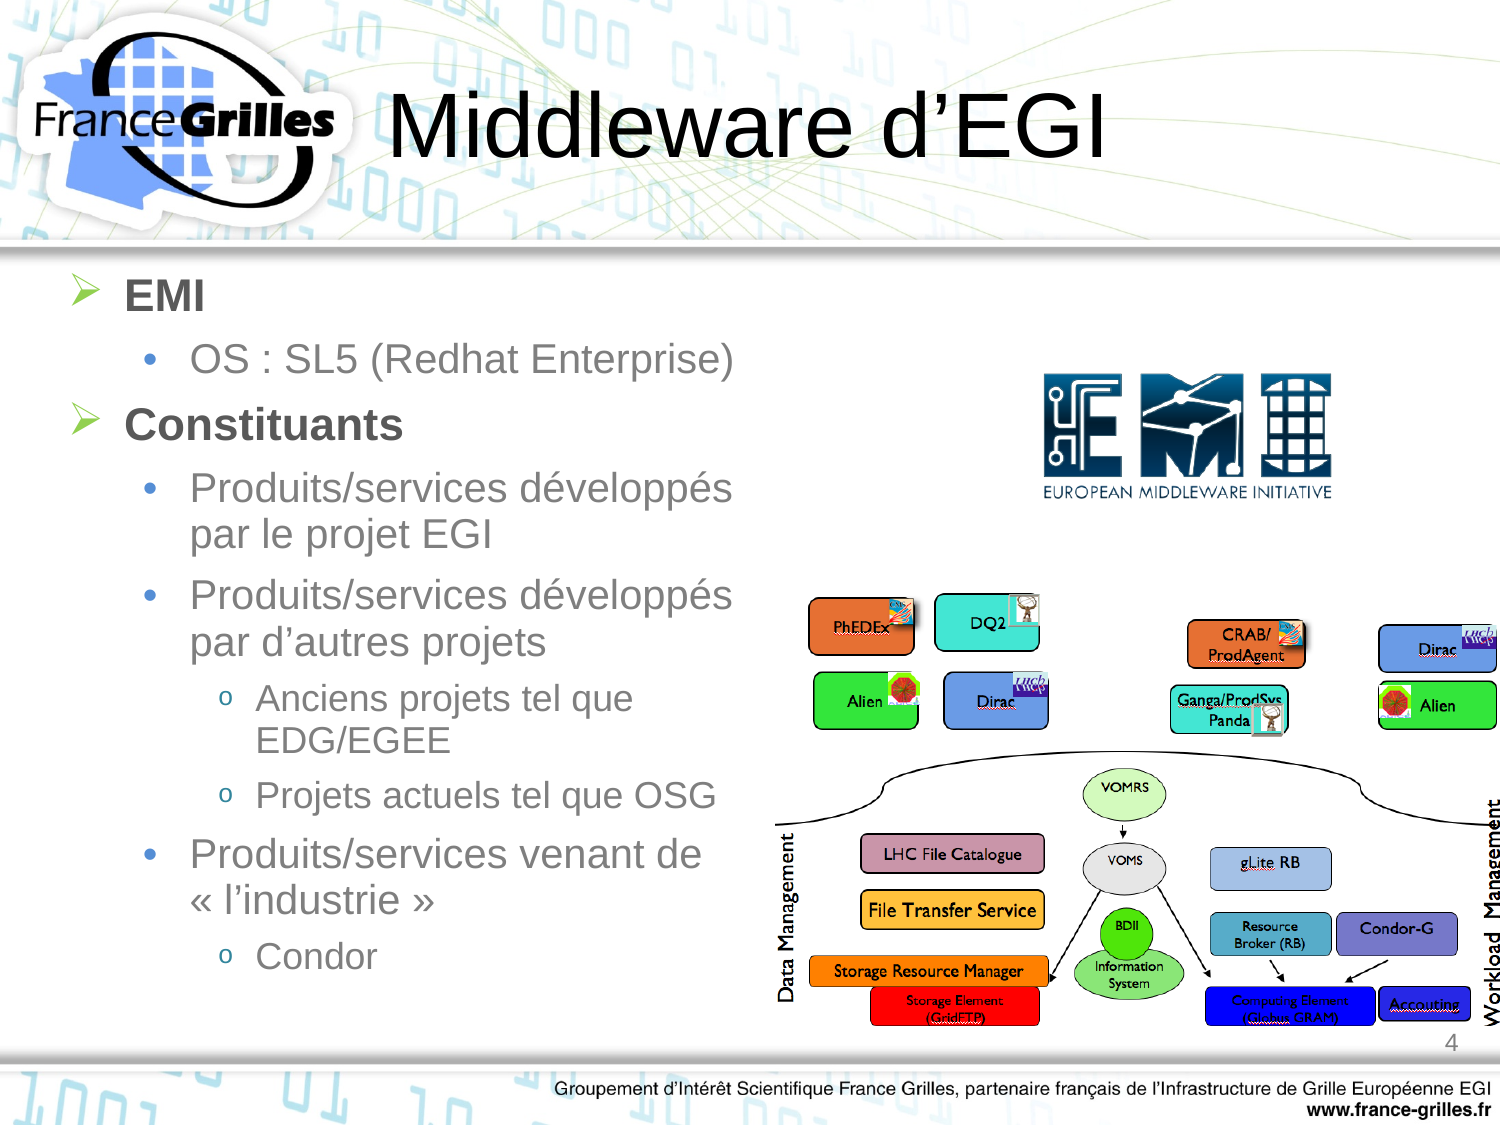

# Middleware d’EGI
EMI
OS : SL5 (Redhat Enterprise)
Constituants
Produits/services développés par le projet EGI
Produits/services développés par d’autres projets
Anciens projets tel que EDG/EGEE
Projets actuels tel que OSG
Produits/services venant de « l’industrie »
Condor
4